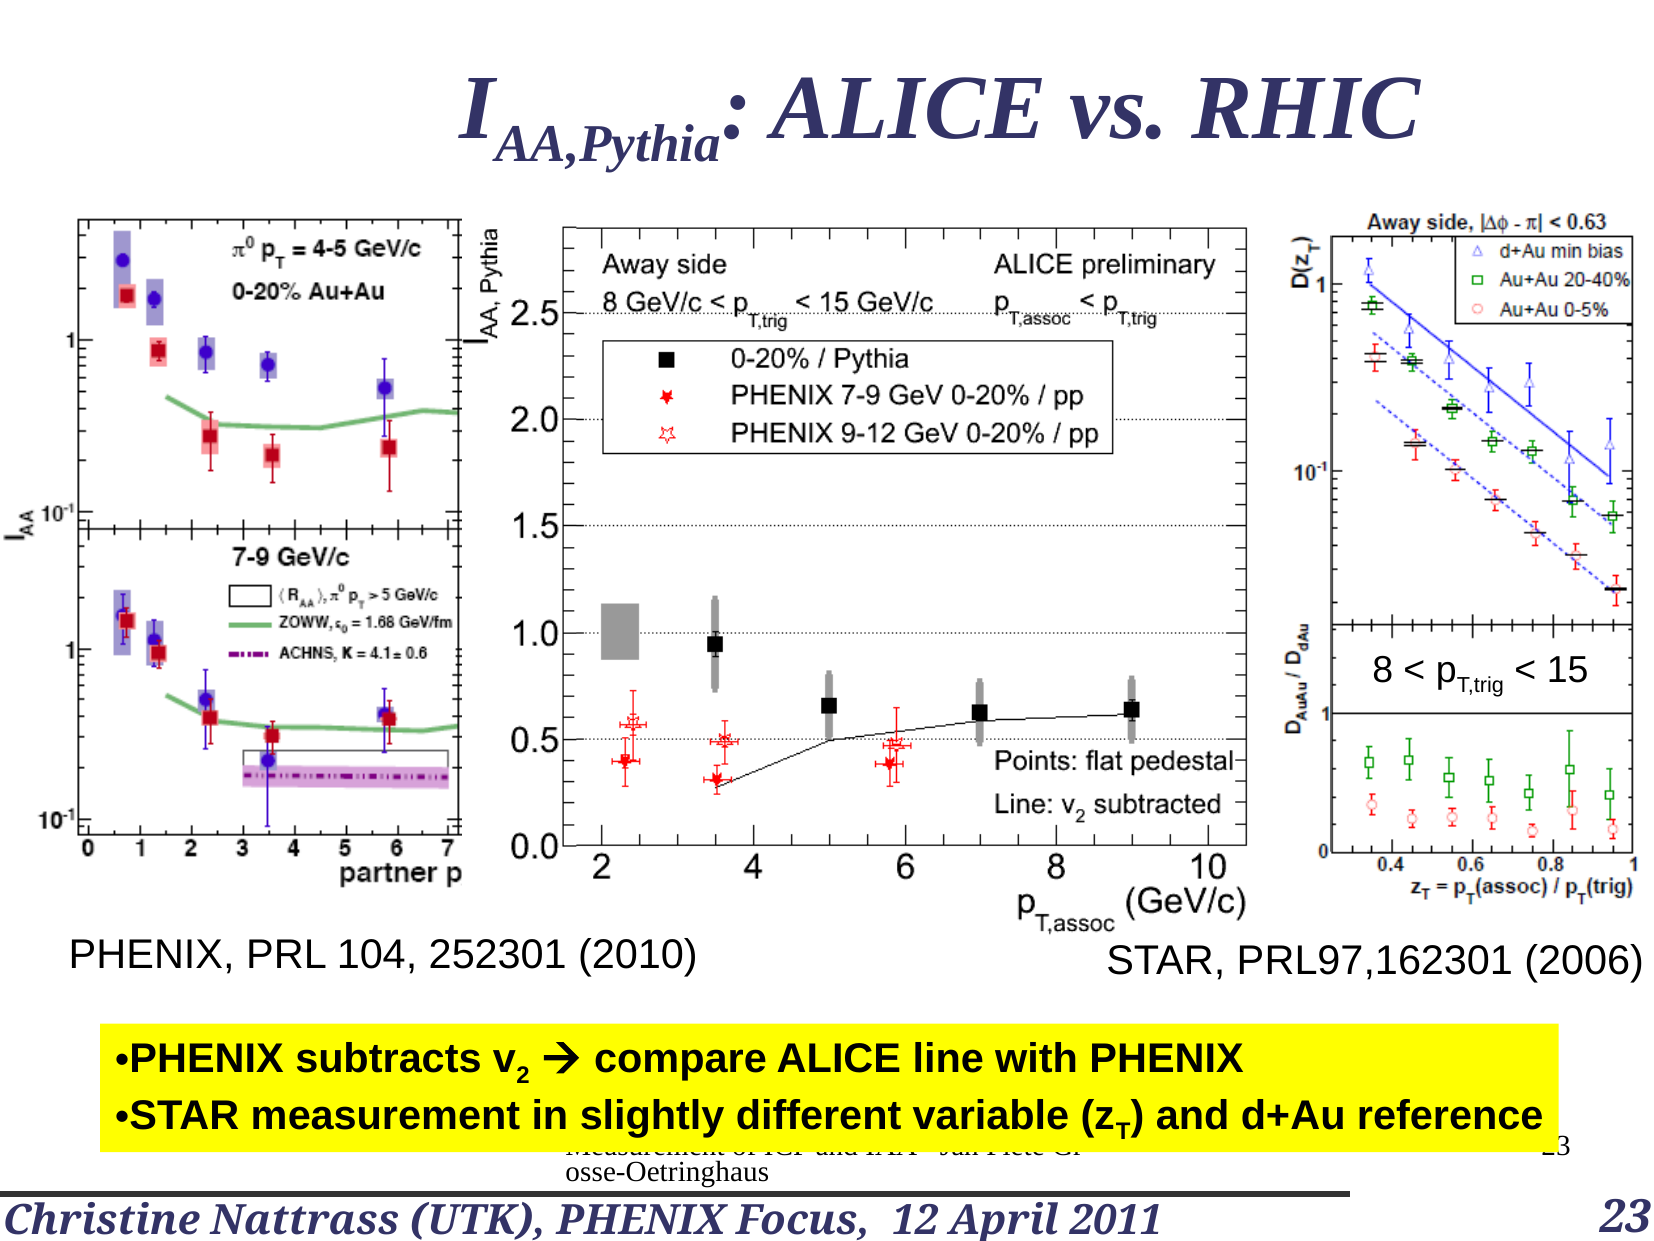

# IAA,Pythia: ALICE vs. RHIC
8 < pT,trig < 15
PHENIX, PRL 104, 252301 (2010)
STAR, PRL97,162301 (2006)
PHENIX subtracts v2  compare ALICE line with PHENIX
STAR measurement in slightly different variable (zT) and d+Au reference
Measurement of ICP and IAA - Jan Fiete Grosse-Oetringhaus
23